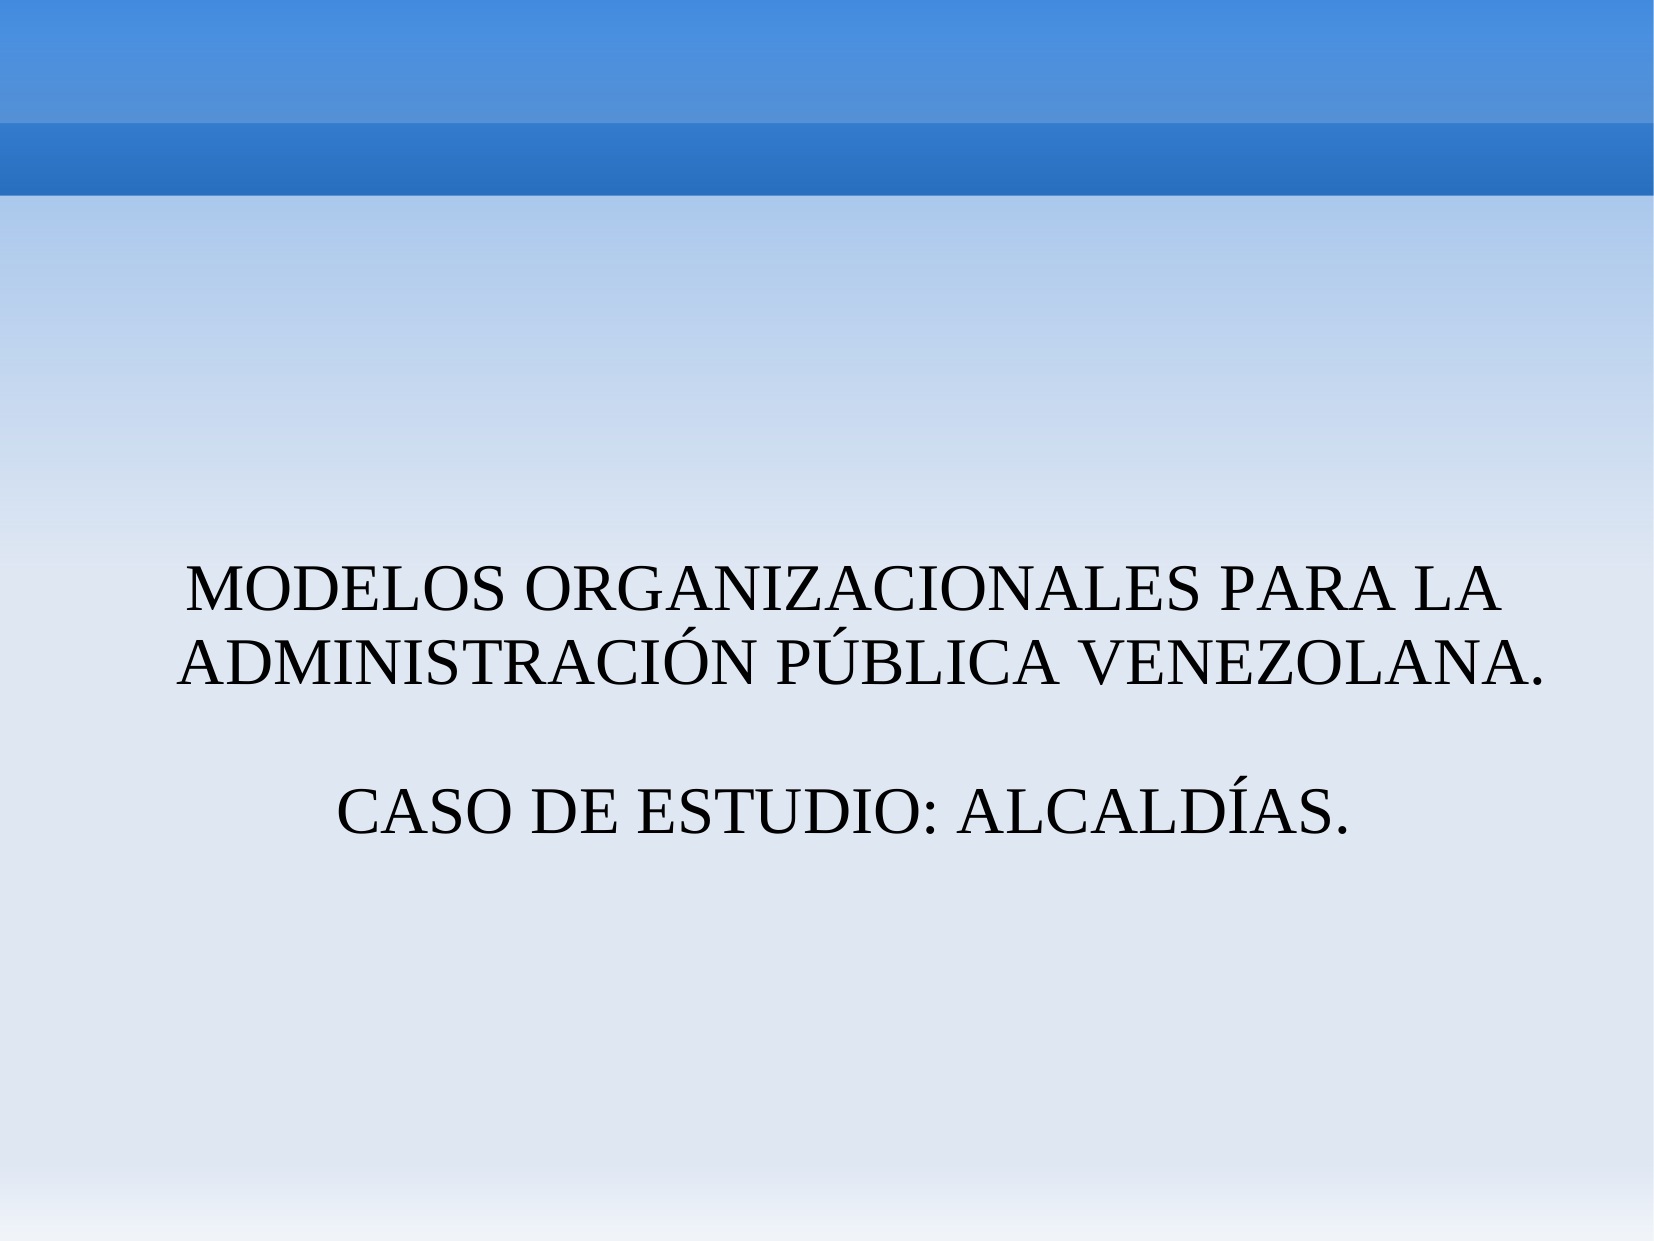

#
MODELOS ORGANIZACIONALES PARA LA ADMINISTRACIÓN PÚBLICA VENEZOLANA.
CASO DE ESTUDIO: ALCALDÍAS.